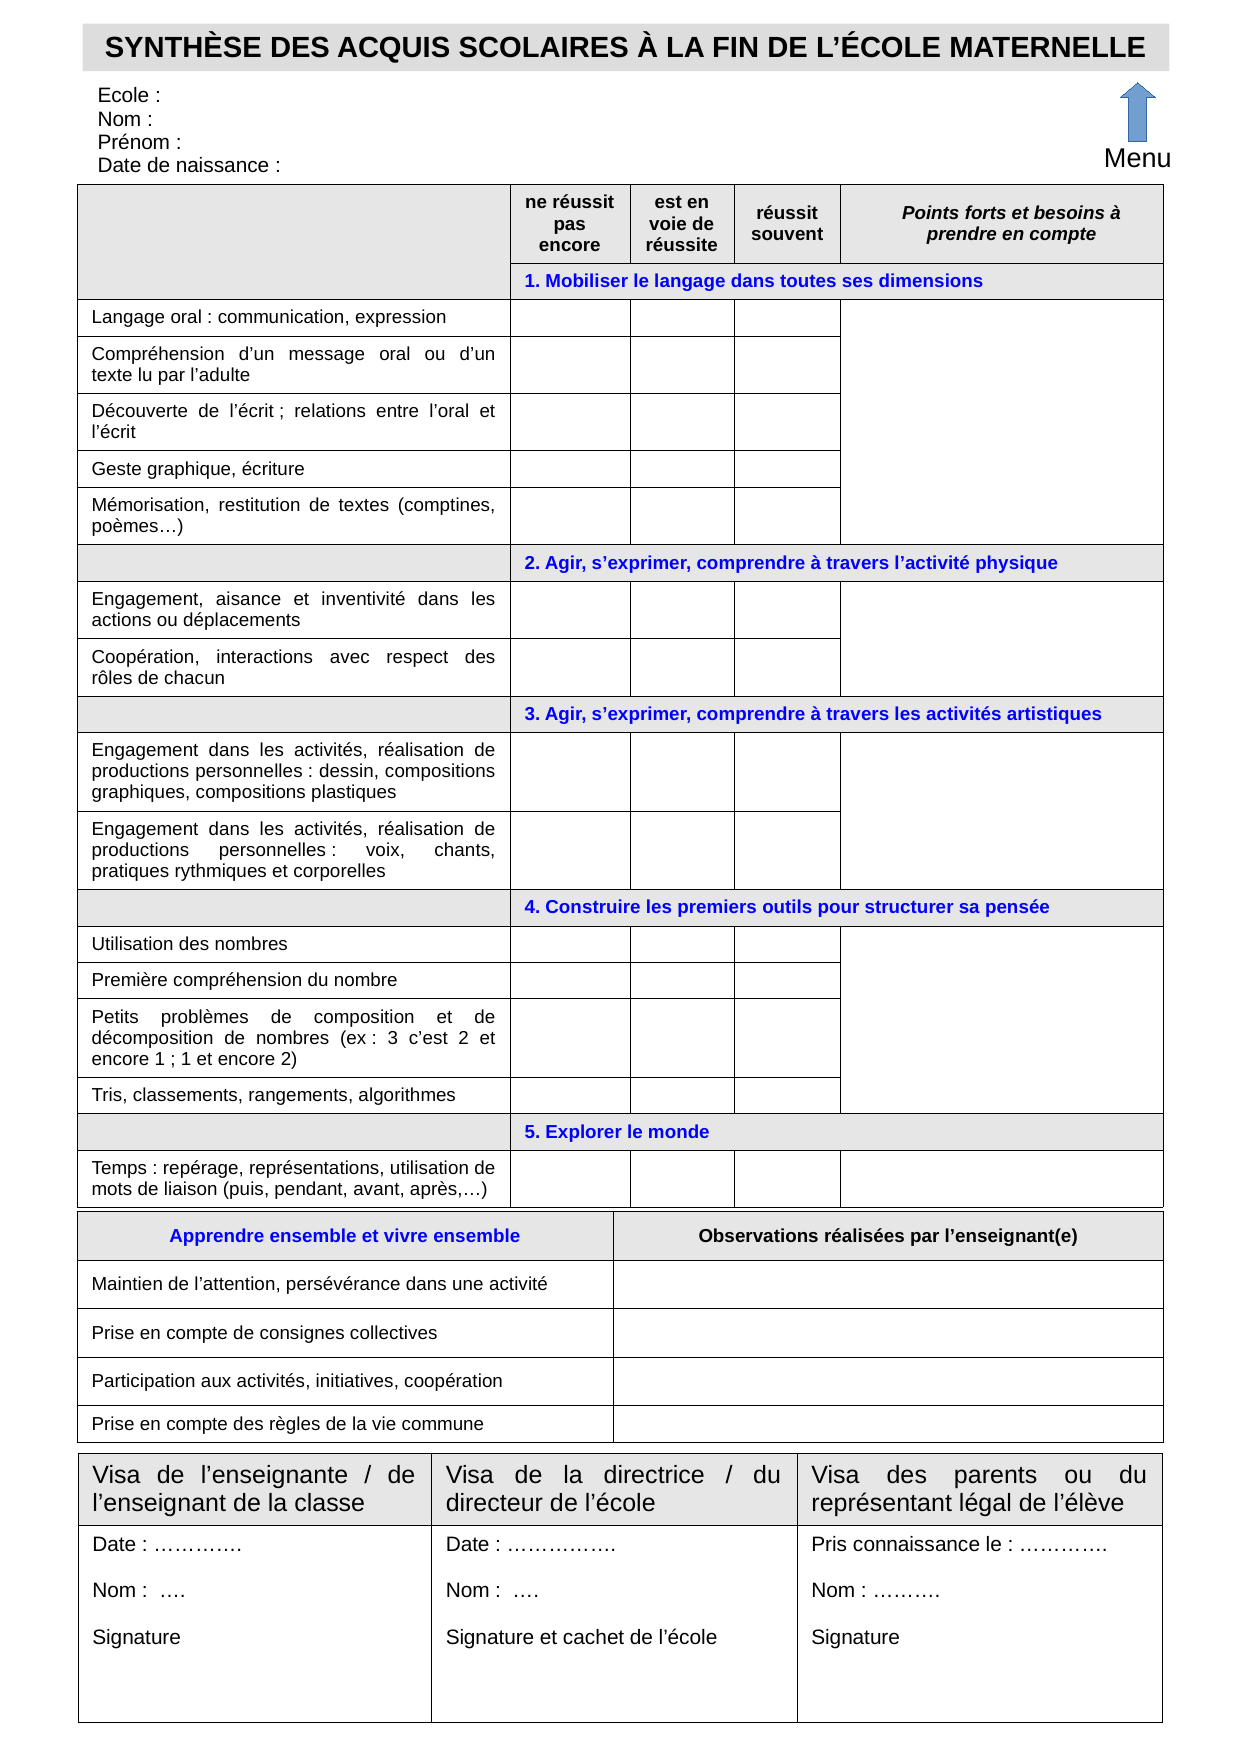

SYNTHÈSE DES ACQUIS SCOLAIRES À LA FIN DE L’ÉCOLE MATERNELLE
Ecole :
Nom :
Prénom :
Date de naissance :
Menu
| | ne réussit pas encore | est en voie de réussite | réussit souvent | Points forts et besoins à prendre en compte |
| --- | --- | --- | --- | --- |
| | 1. Mobiliser le langage dans toutes ses dimensions | | | |
| Langage oral : communication, expression | | | | |
| Compréhension d’un message oral ou d’un texte lu par l’adulte | | | | |
| Découverte de l’écrit ; relations entre l’oral et l’écrit | | | | |
| Geste graphique, écriture | | | | |
| Mémorisation, restitution de textes (comptines, poèmes…) | | | | |
| | 2. Agir, s’exprimer, comprendre à travers l’activité physique | | | |
| Engagement, aisance et inventivité dans les actions ou déplacements | | | | |
| Coopération, interactions avec respect des rôles de chacun | | | | |
| | 3. Agir, s’exprimer, comprendre à travers les activités artistiques | | | |
| Engagement dans les activités, réalisation de productions personnelles : dessin, compositions graphiques, compositions plastiques | | | | |
| Engagement dans les activités, réalisation de productions personnelles : voix, chants, pratiques rythmiques et corporelles | | | | |
| | 4. Construire les premiers outils pour structurer sa pensée | | | |
| Utilisation des nombres | | | | |
| Première compréhension du nombre | | | | |
| Petits problèmes de composition et de décomposition de nombres (ex : 3 c’est 2 et encore 1 ; 1 et encore 2) | | | | |
| Tris, classements, rangements, algorithmes | | | | |
| | 5. Explorer le monde | | | |
| Temps : repérage, représentations, utilisation de mots de liaison (puis, pendant, avant, après,…) | | | | |
| Apprendre ensemble et vivre ensemble | Observations réalisées par l’enseignant(e) |
| --- | --- |
| Maintien de l’attention, persévérance dans une activité | |
| Prise en compte de consignes collectives | |
| Participation aux activités, initiatives, coopération | |
| Prise en compte des règles de la vie commune | |
| Visa de l’enseignante / de l’enseignant de la classe | Visa de la directrice / du directeur de l’école | Visa des parents ou du représentant légal de l’élève |
| --- | --- | --- |
| Date : …………. Nom : …. Signature | Date : ……………. Nom : …. Signature et cachet de l’école | Pris connaissance le : …………. Nom : ………. Signature |